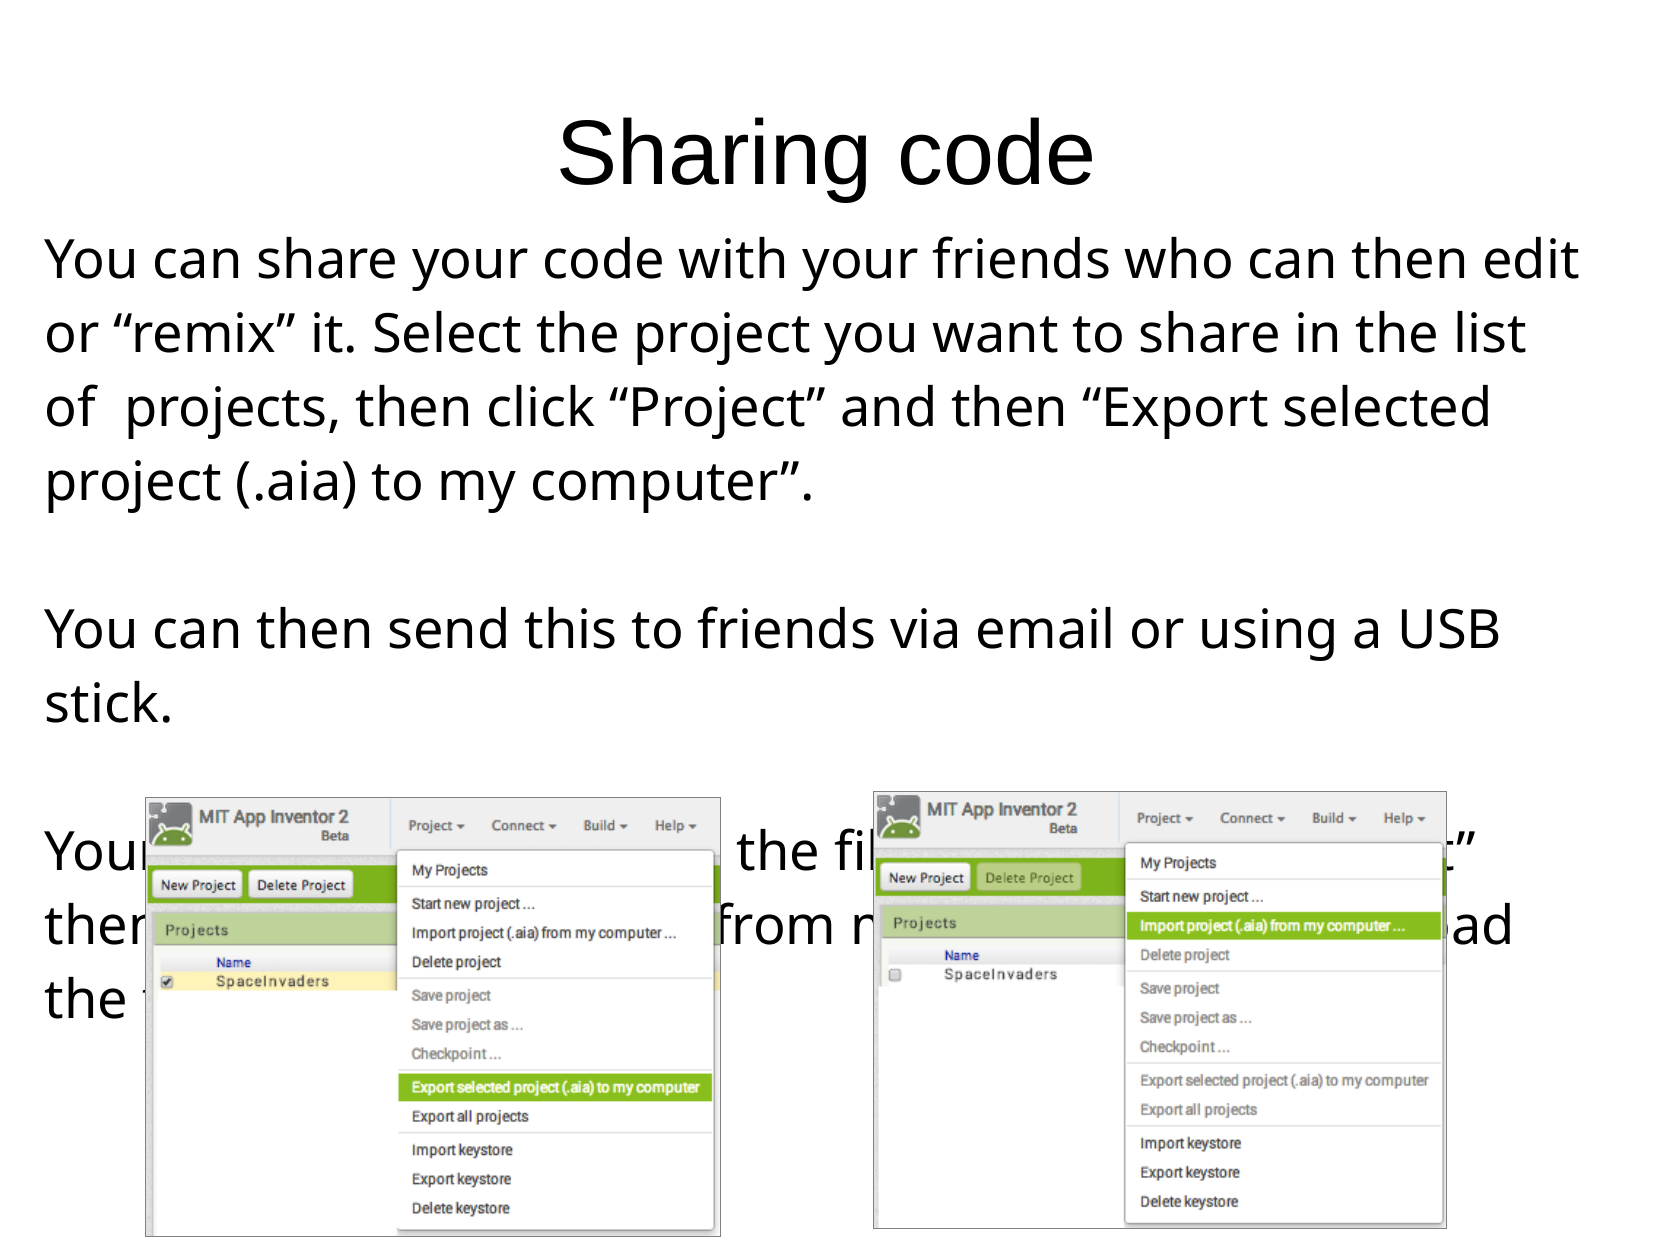

# Sharing code
You can share your code with your friends who can then edit or “remix” it. Select the project you want to share in the list of projects, then click “Project” and then “Export selected project (.aia) to my computer”.
You can then send this to friends via email or using a USB stick.
Your friends can download the file then click on “Project” then “Import project (.aia) from my computer” and upload the file.